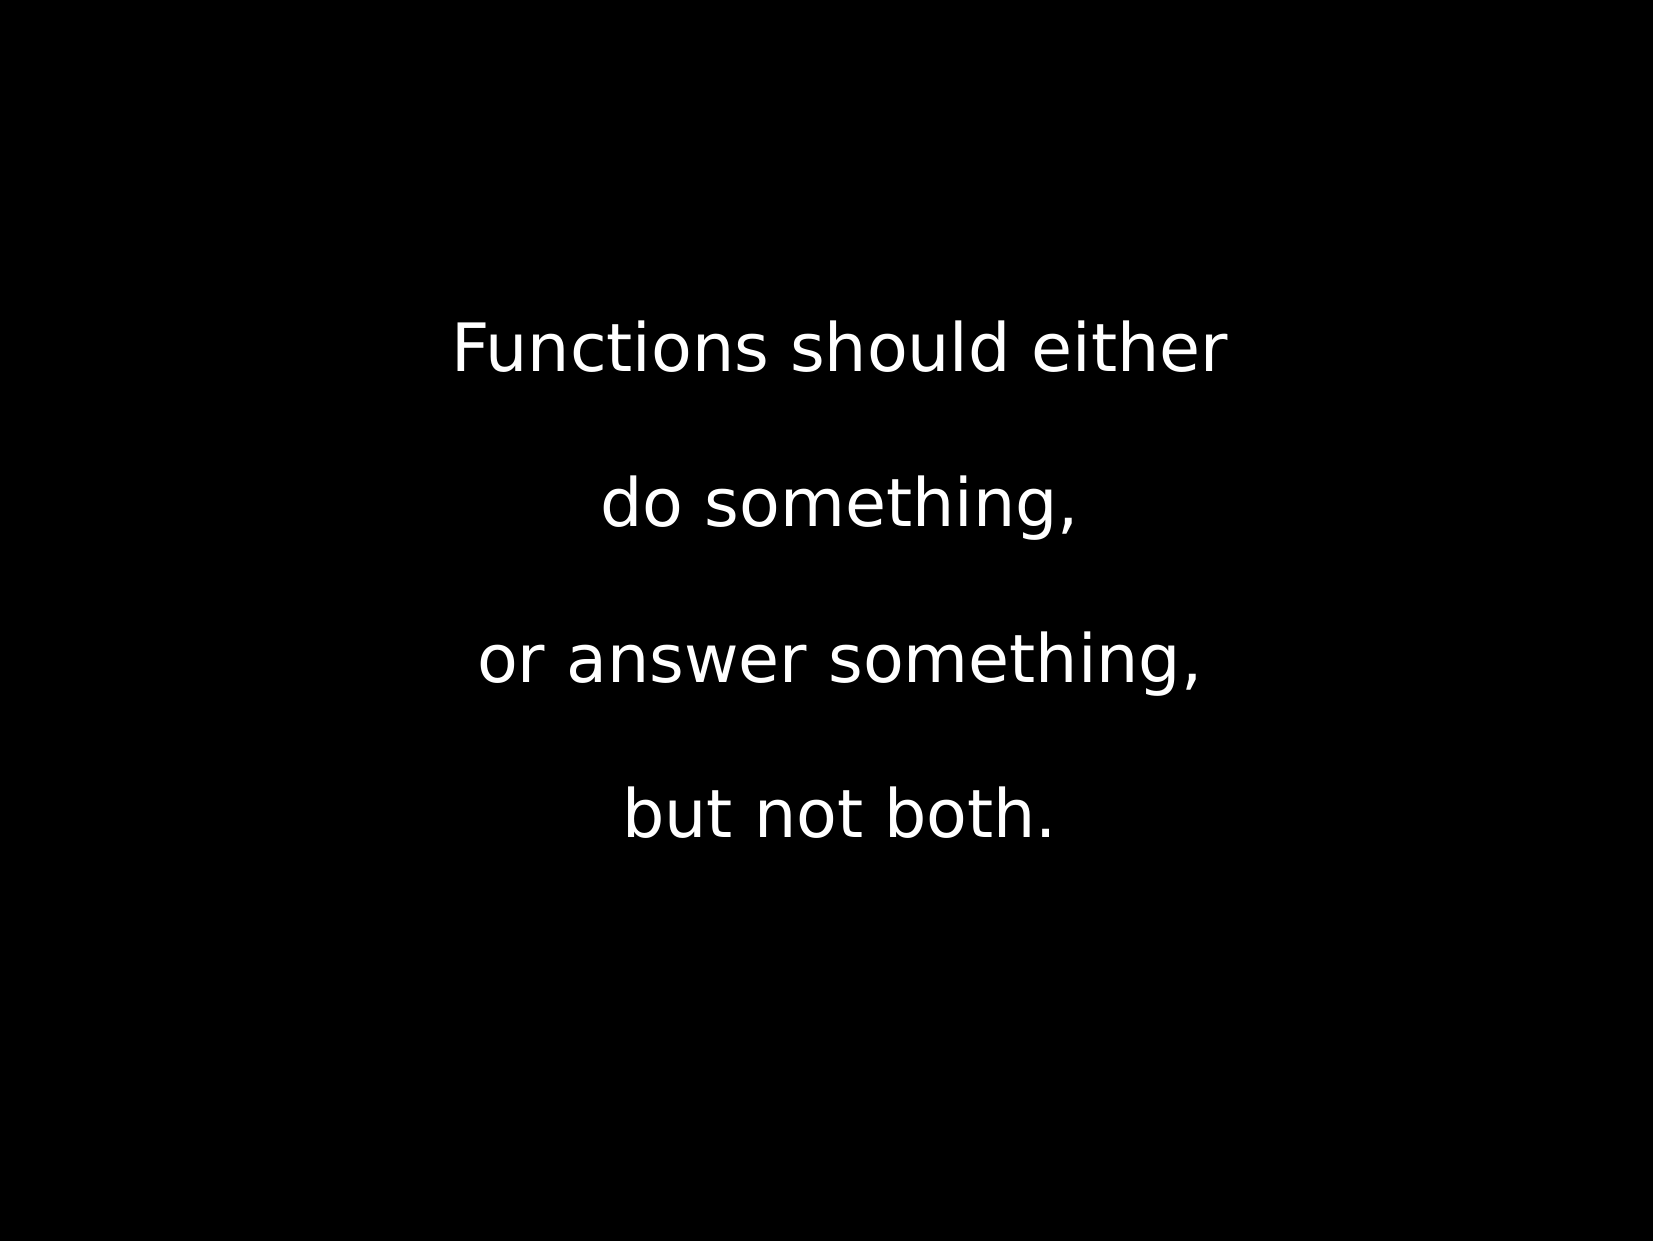

# Functions should either
 do something,
 or answer something,
 but not both.